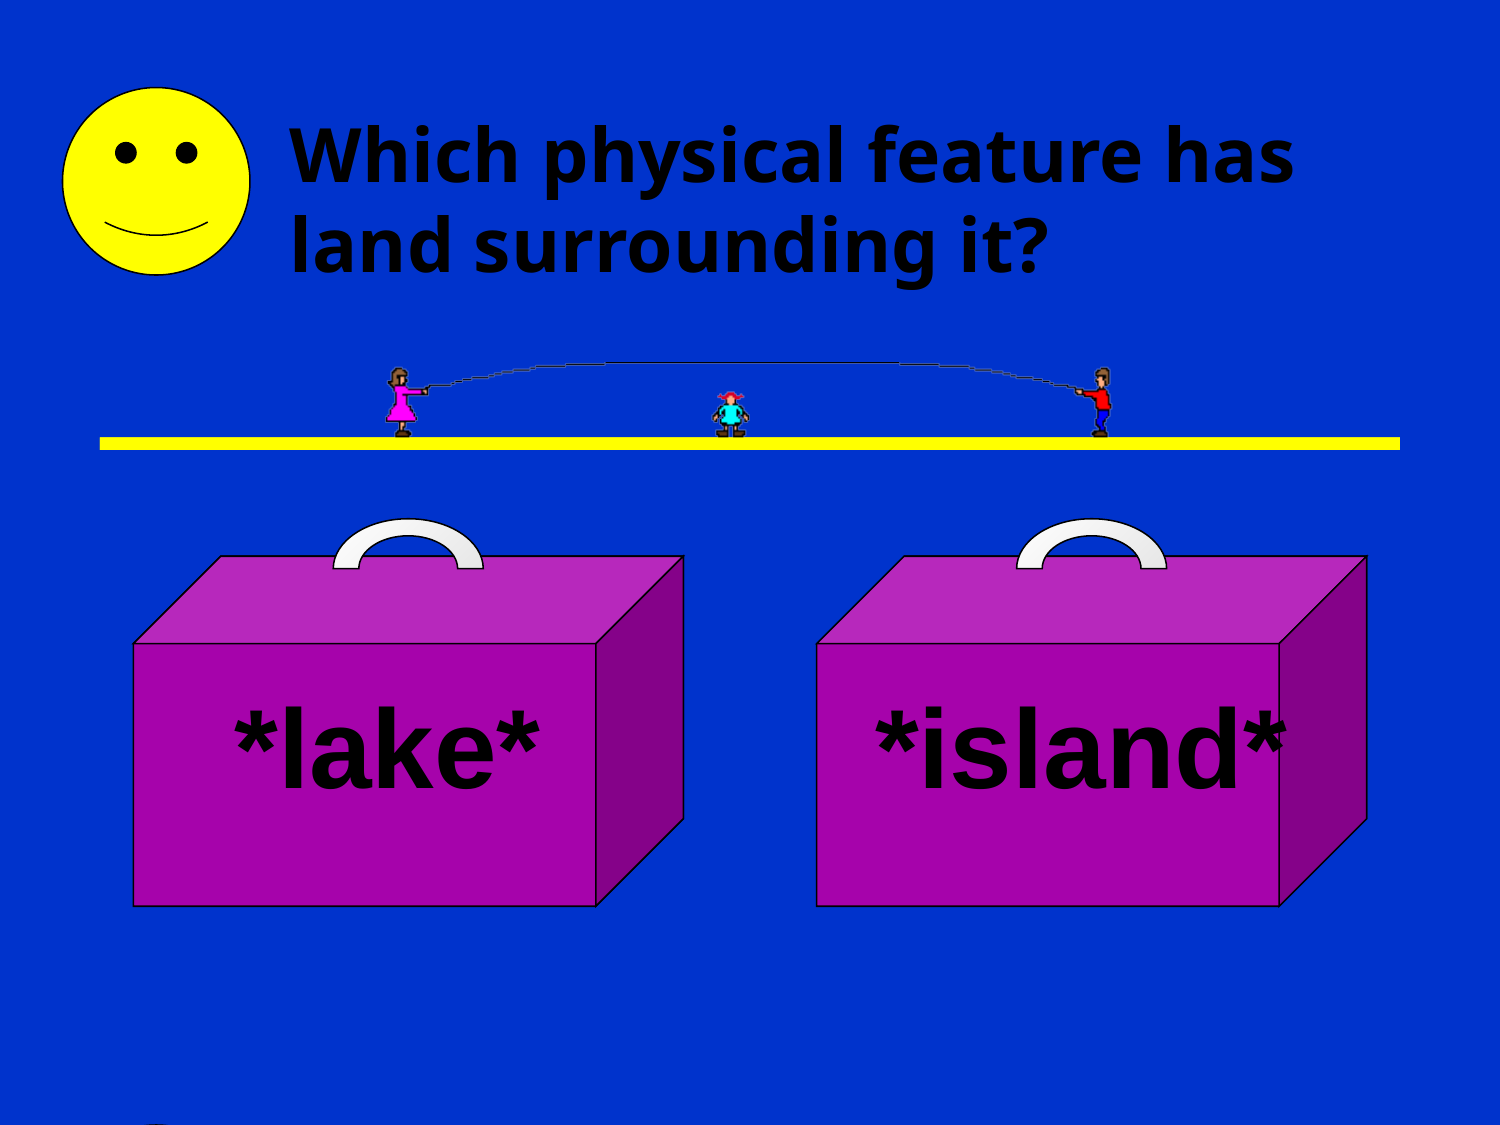

# Which physical feature has land surrounding it?
*lake*
*island*